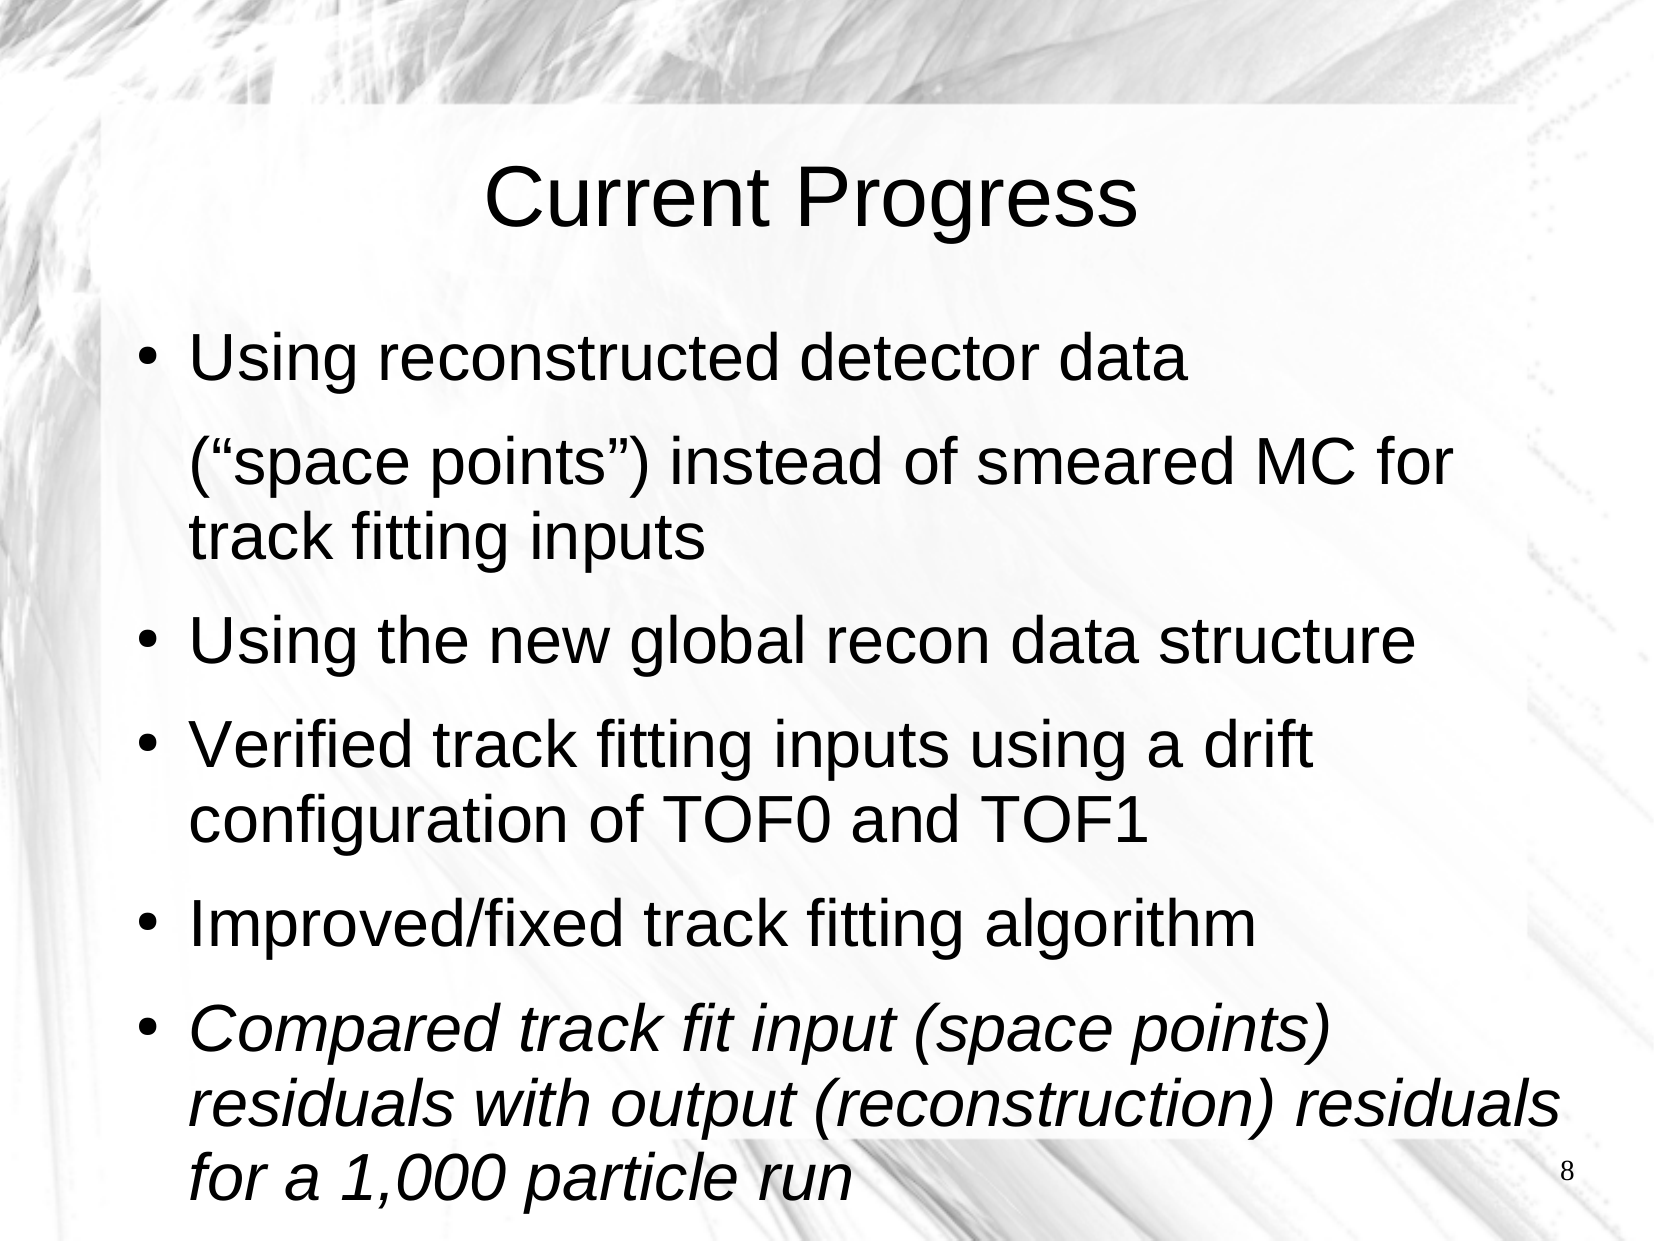

# Current Progress
Using reconstructed detector data
(“space points”) instead of smeared MC for track fitting inputs
Using the new global recon data structure
Verified track fitting inputs using a drift configuration of TOF0 and TOF1
Improved/fixed track fitting algorithm
Compared track fit input (space points) residuals with output (reconstruction) residuals for a 1,000 particle run
8